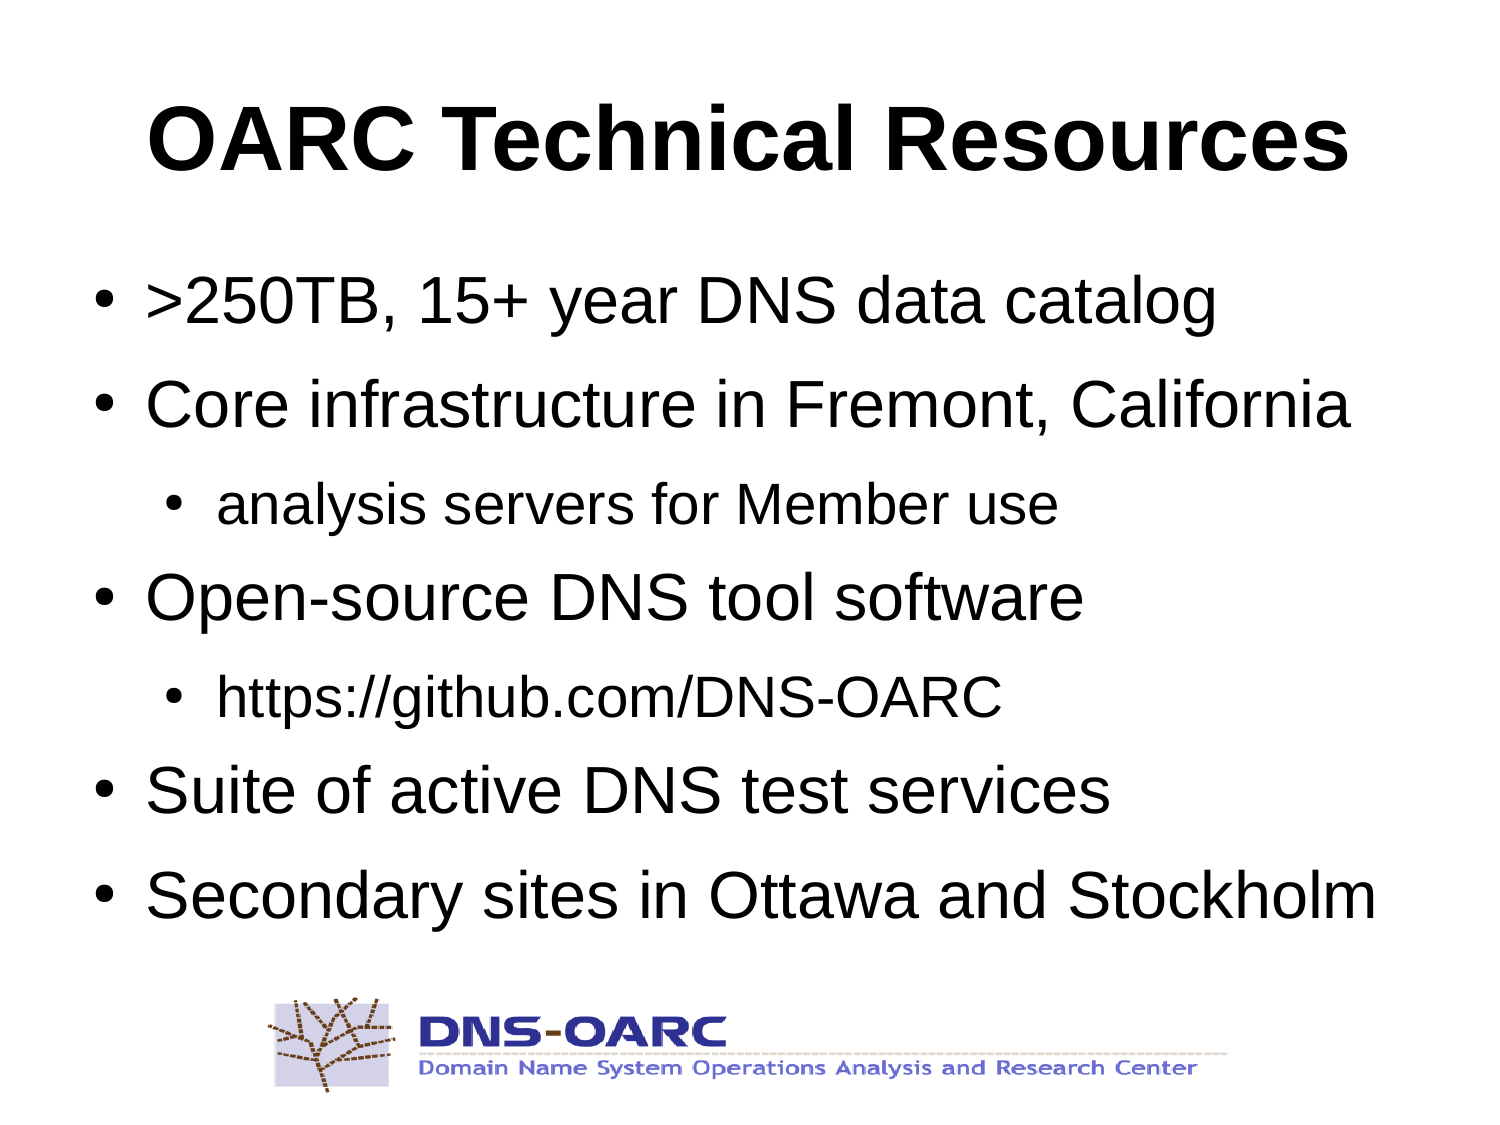

# OARC Technical Resources
>250TB, 15+ year DNS data catalog
Core infrastructure in Fremont, California
analysis servers for Member use
Open-source DNS tool software
https://github.com/DNS-OARC
Suite of active DNS test services
Secondary sites in Ottawa and Stockholm